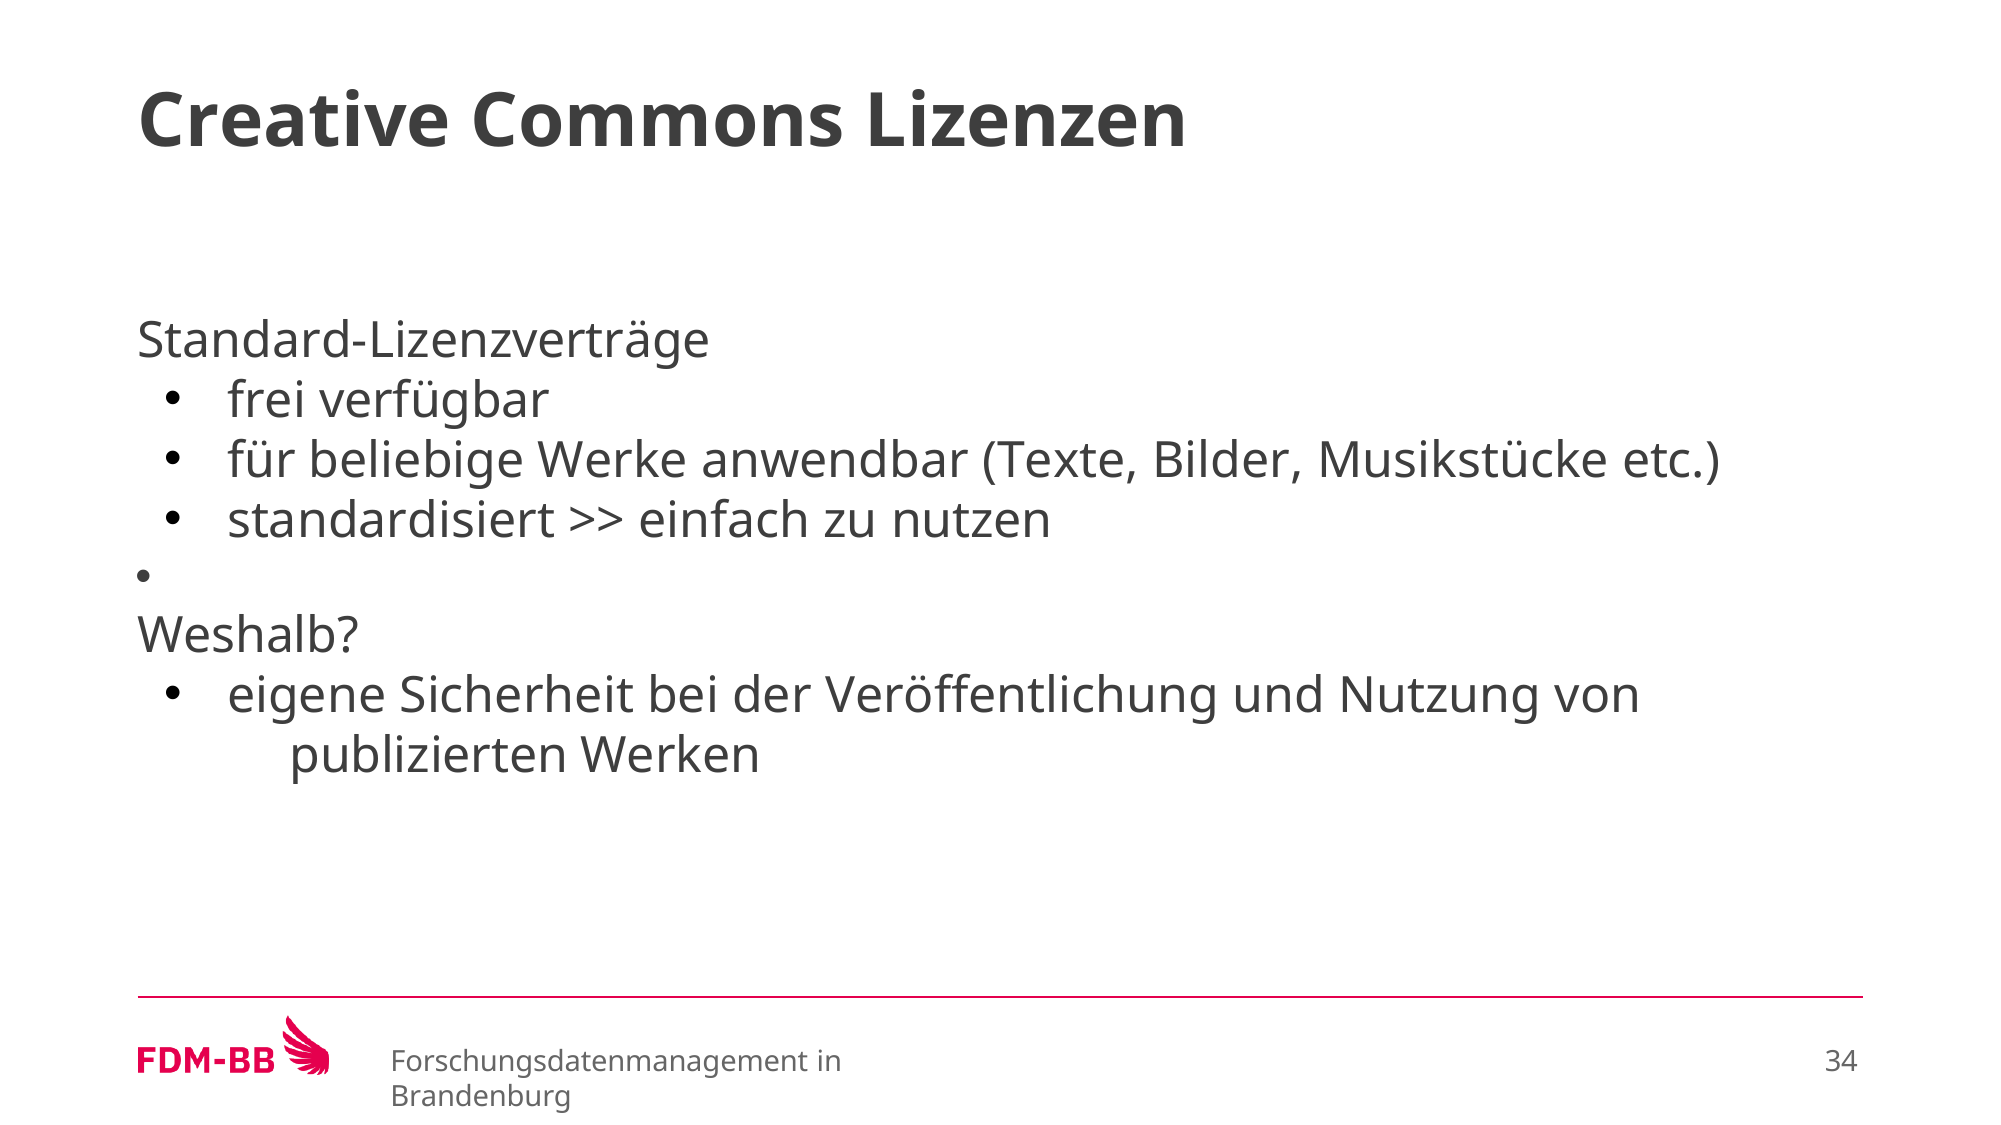

# Creative Commons Lizenzen
Standard-Lizenzverträge
frei verfügbar
für beliebige Werke anwendbar (Texte, Bilder, Musikstücke etc.)
standardisiert >> einfach zu nutzen
Weshalb?
eigene Sicherheit bei der Veröffentlichung und Nutzung von publizierten Werken
Forschungsdatenmanagement in Brandenburg
34